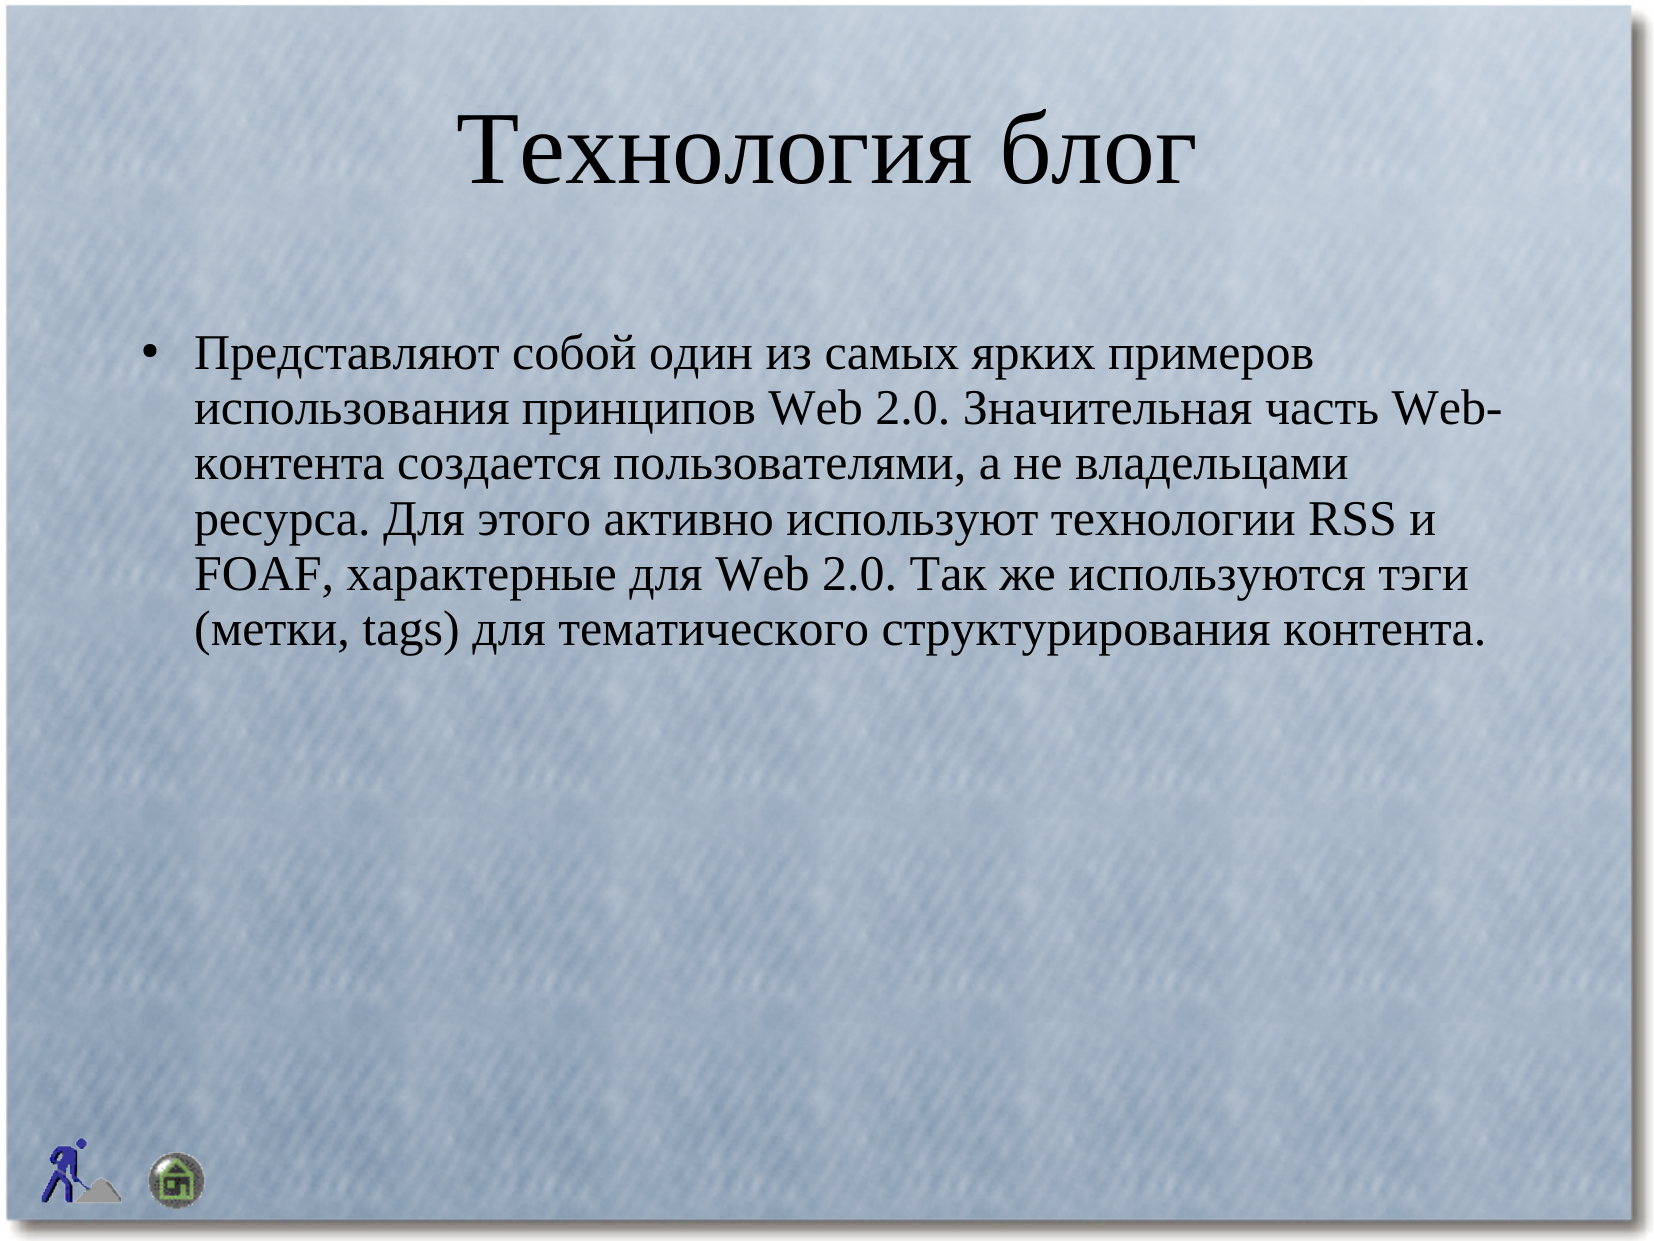

# Технология блог
Представляют собой один из самых ярких примеров использования принципов Web 2.0. Значительная часть Web-контента создается пользователями, а не владельцами ресурса. Для этого активно используют технологии RSS и FOAF, характерные для Web 2.0. Так же используются тэги (метки, tags) для тематического структурирования контента.